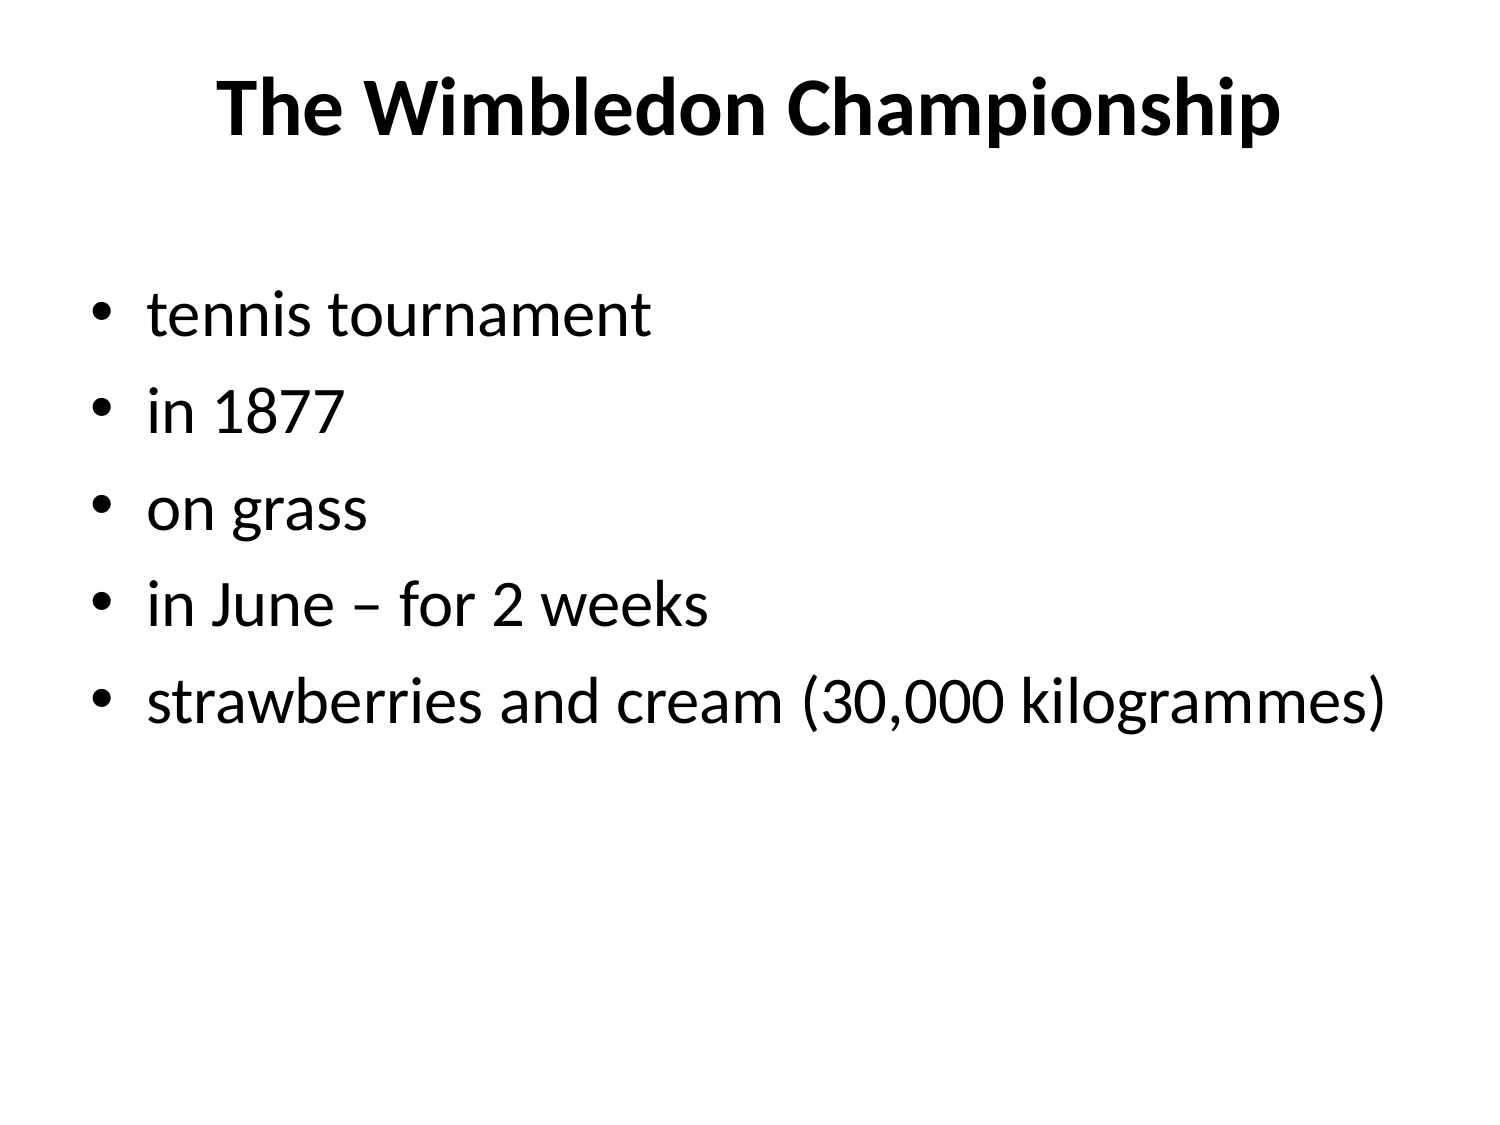

# The Wimbledon Championship
tennis tournament
in 1877
on grass
in June – for 2 weeks
strawberries and cream (30,000 kilogrammes)